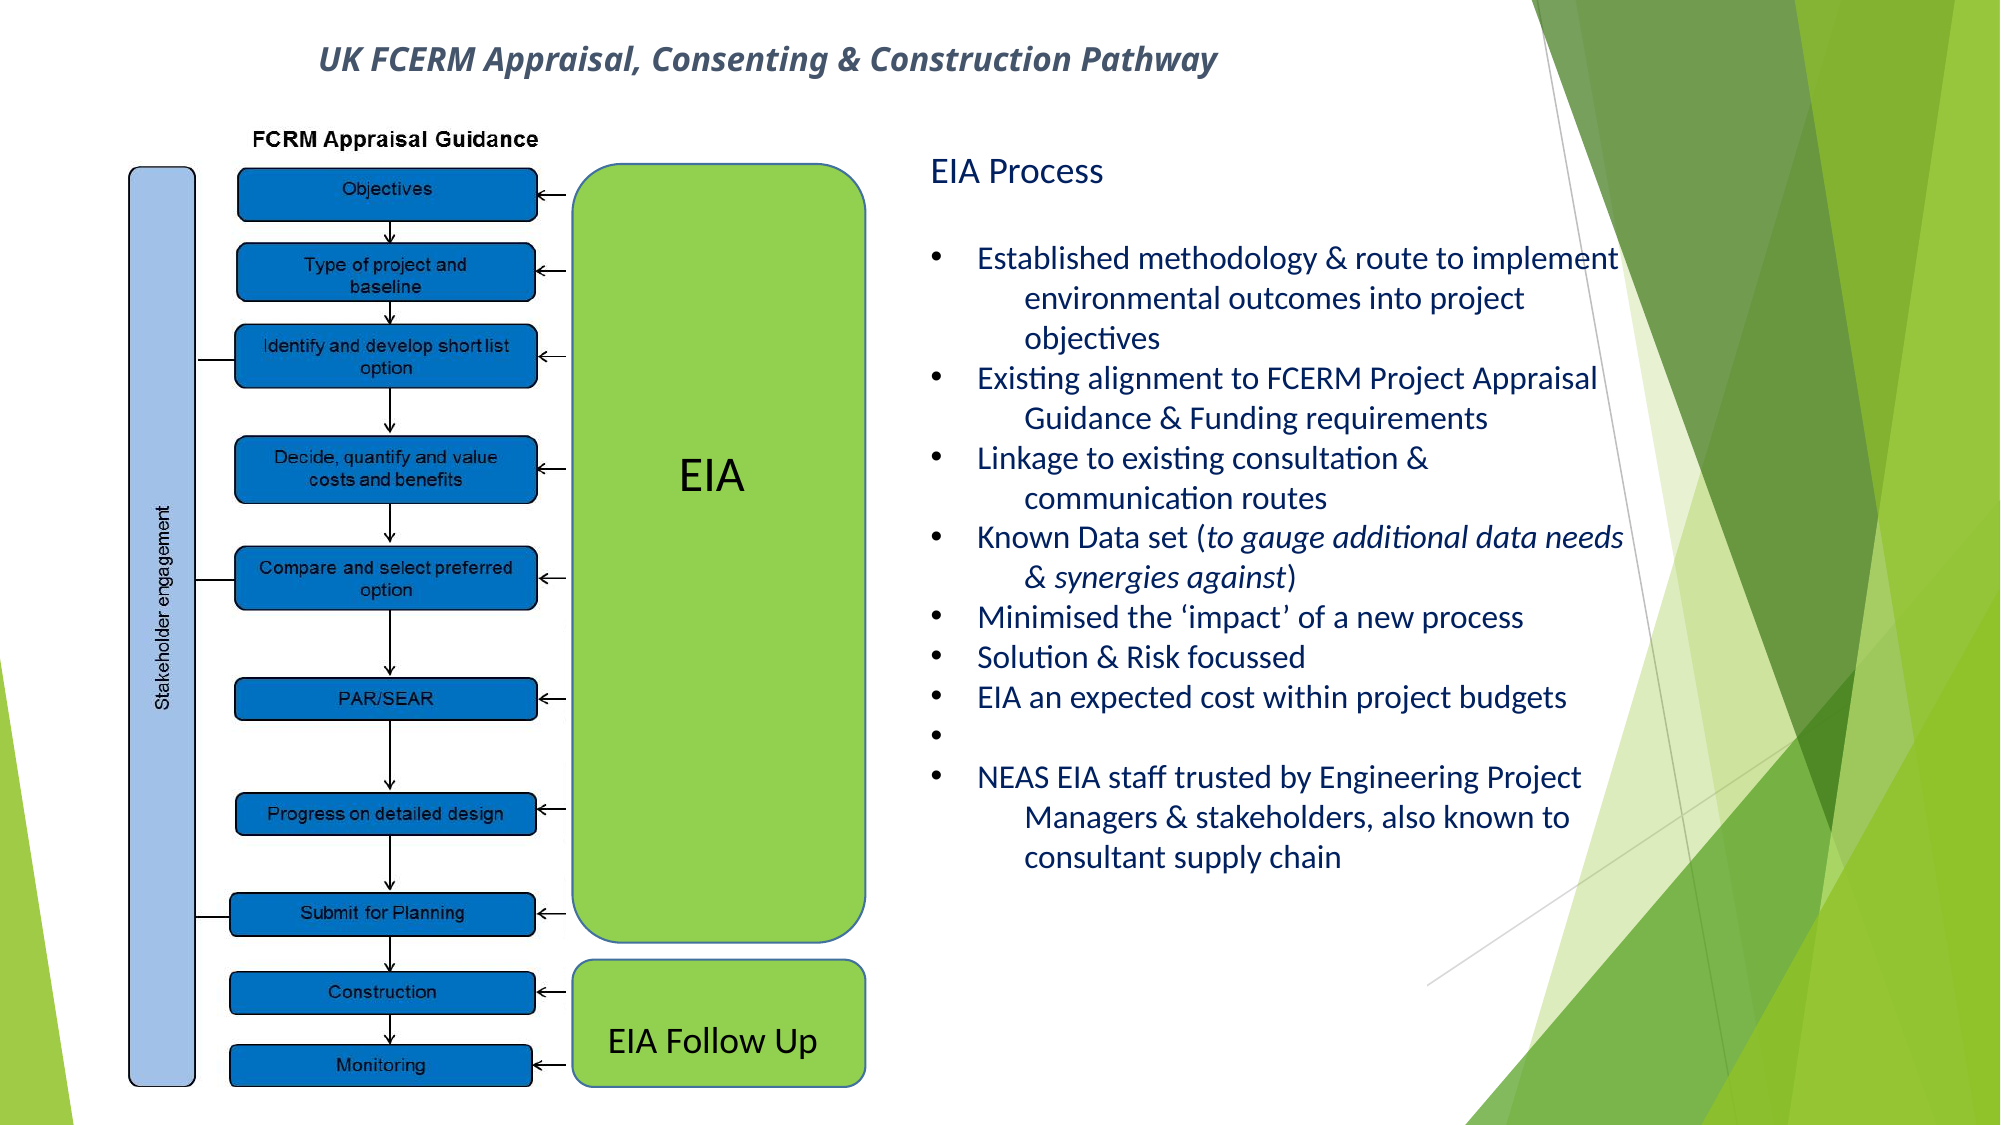

# UK FCERM Appraisal, Consenting & Construction Pathway
EIA Process
Established methodology & route to implement environmental outcomes into project objectives
Existing alignment to FCERM Project Appraisal Guidance & Funding requirements
Linkage to existing consultation & communication routes
Known Data set (to gauge additional data needs & synergies against)
Minimised the ‘impact’ of a new process
Solution & Risk focussed
EIA an expected cost within project budgets
NEAS EIA staff trusted by Engineering Project Managers & stakeholders, also known to consultant supply chain
EIA
EIA Follow Up